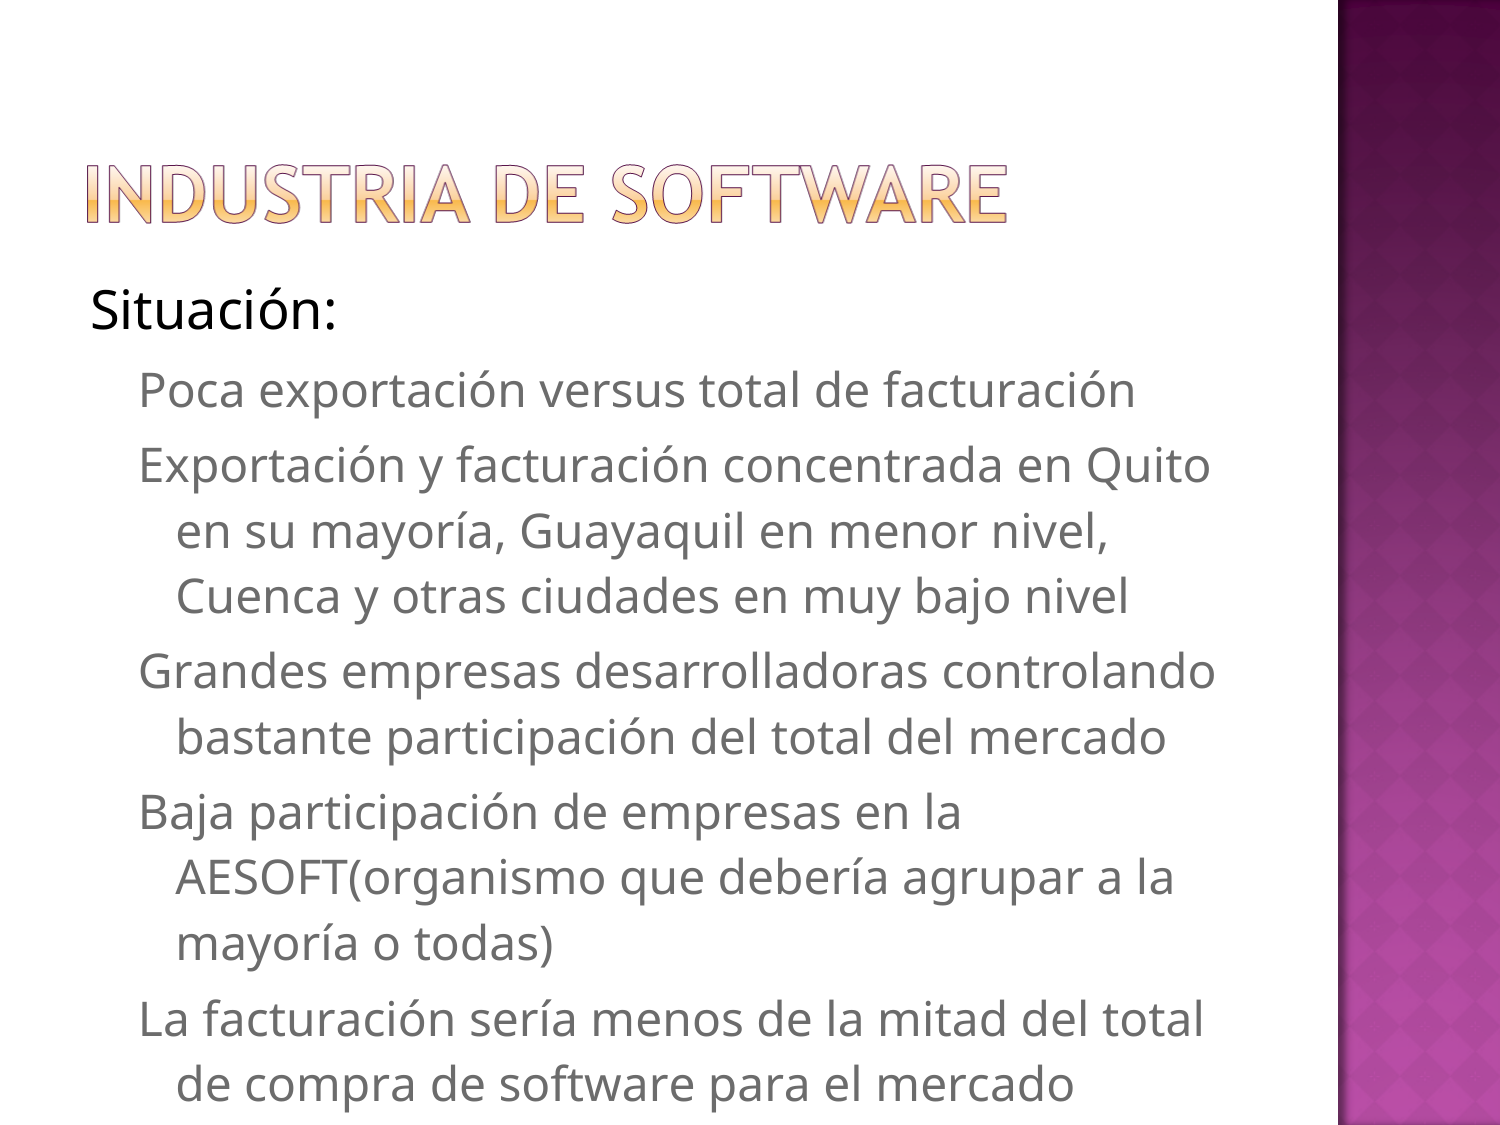

# Situación:
Poca exportación versus total de facturación
Exportación y facturación concentrada en Quito en su mayoría, Guayaquil en menor nivel, Cuenca y otras ciudades en muy bajo nivel
Grandes empresas desarrolladoras controlando bastante participación del total del mercado
Baja participación de empresas en la AESOFT(organismo que debería agrupar a la mayoría o todas)
La facturación sería menos de la mitad del total de compra de software para el mercado interno